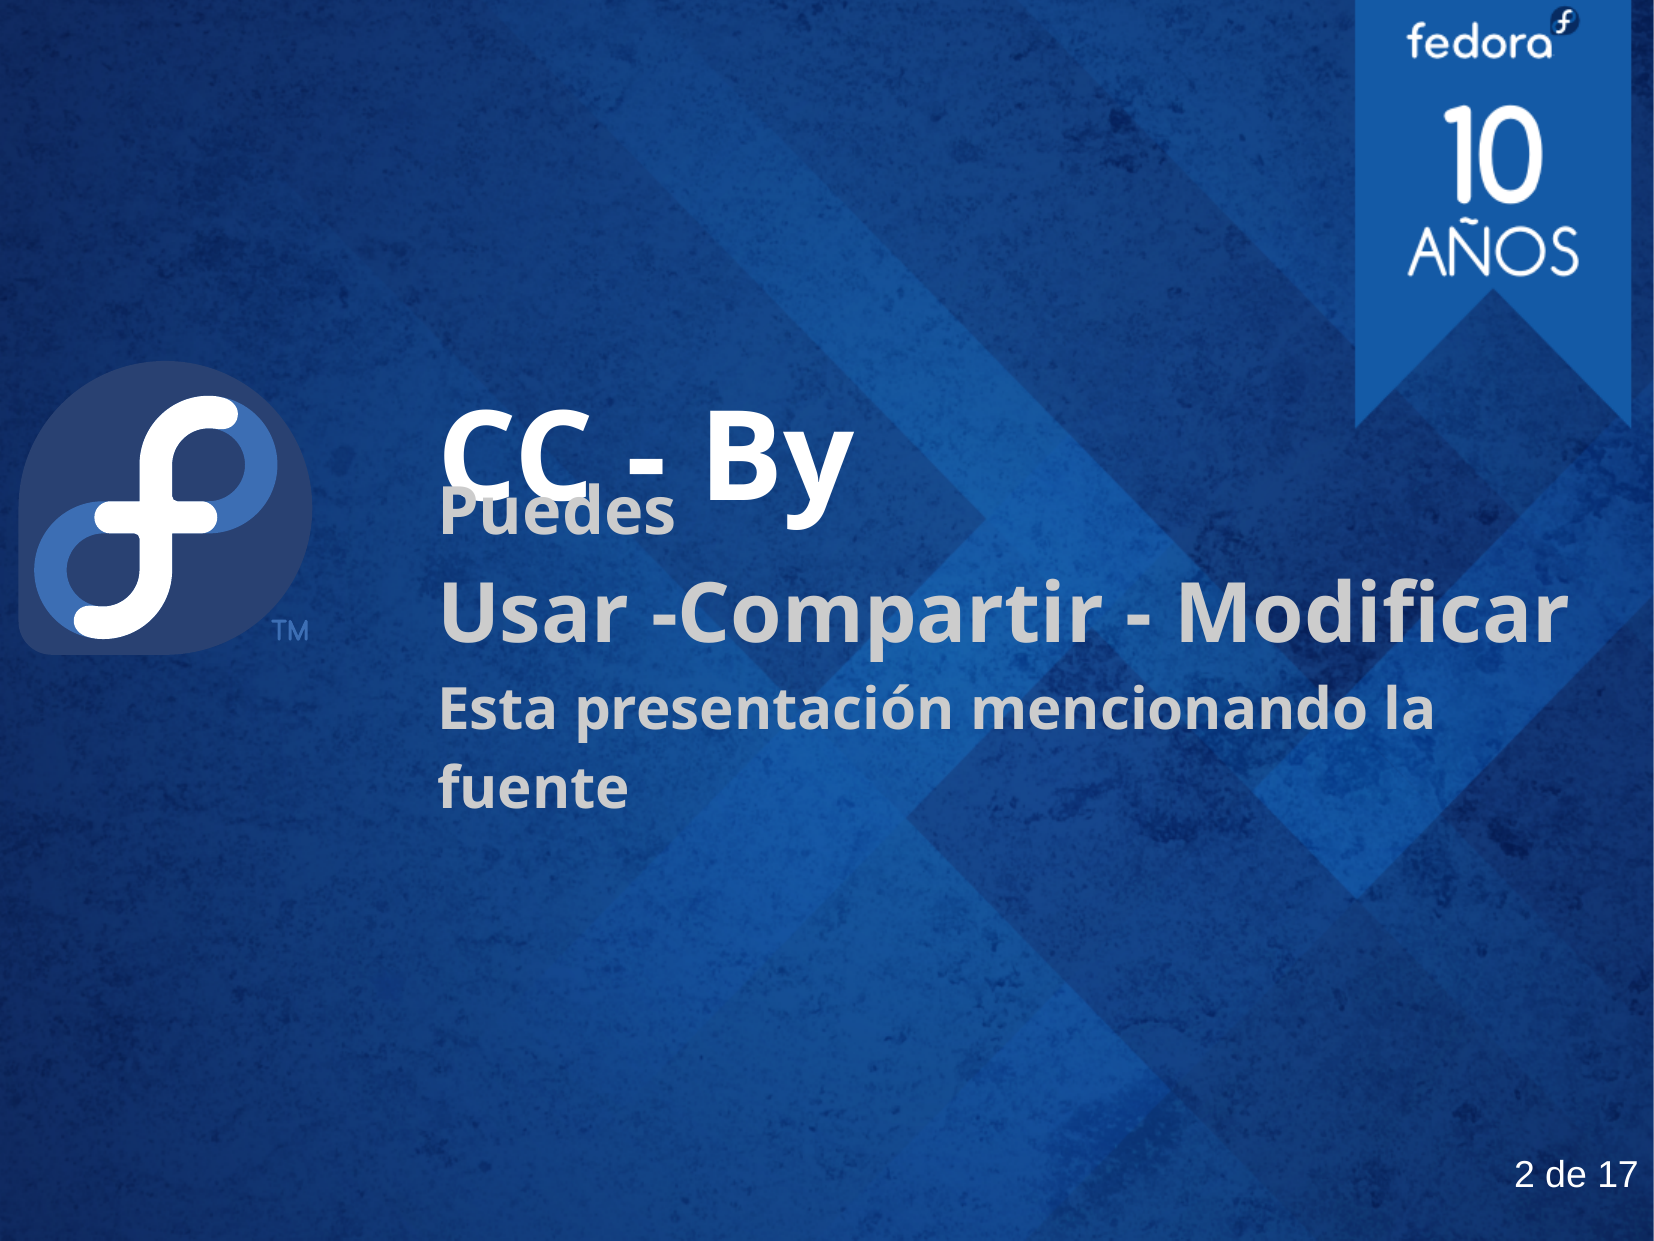

# CC - By
Puedes
Usar -Compartir - Modificar
Esta presentación mencionando la fuente
 de 17